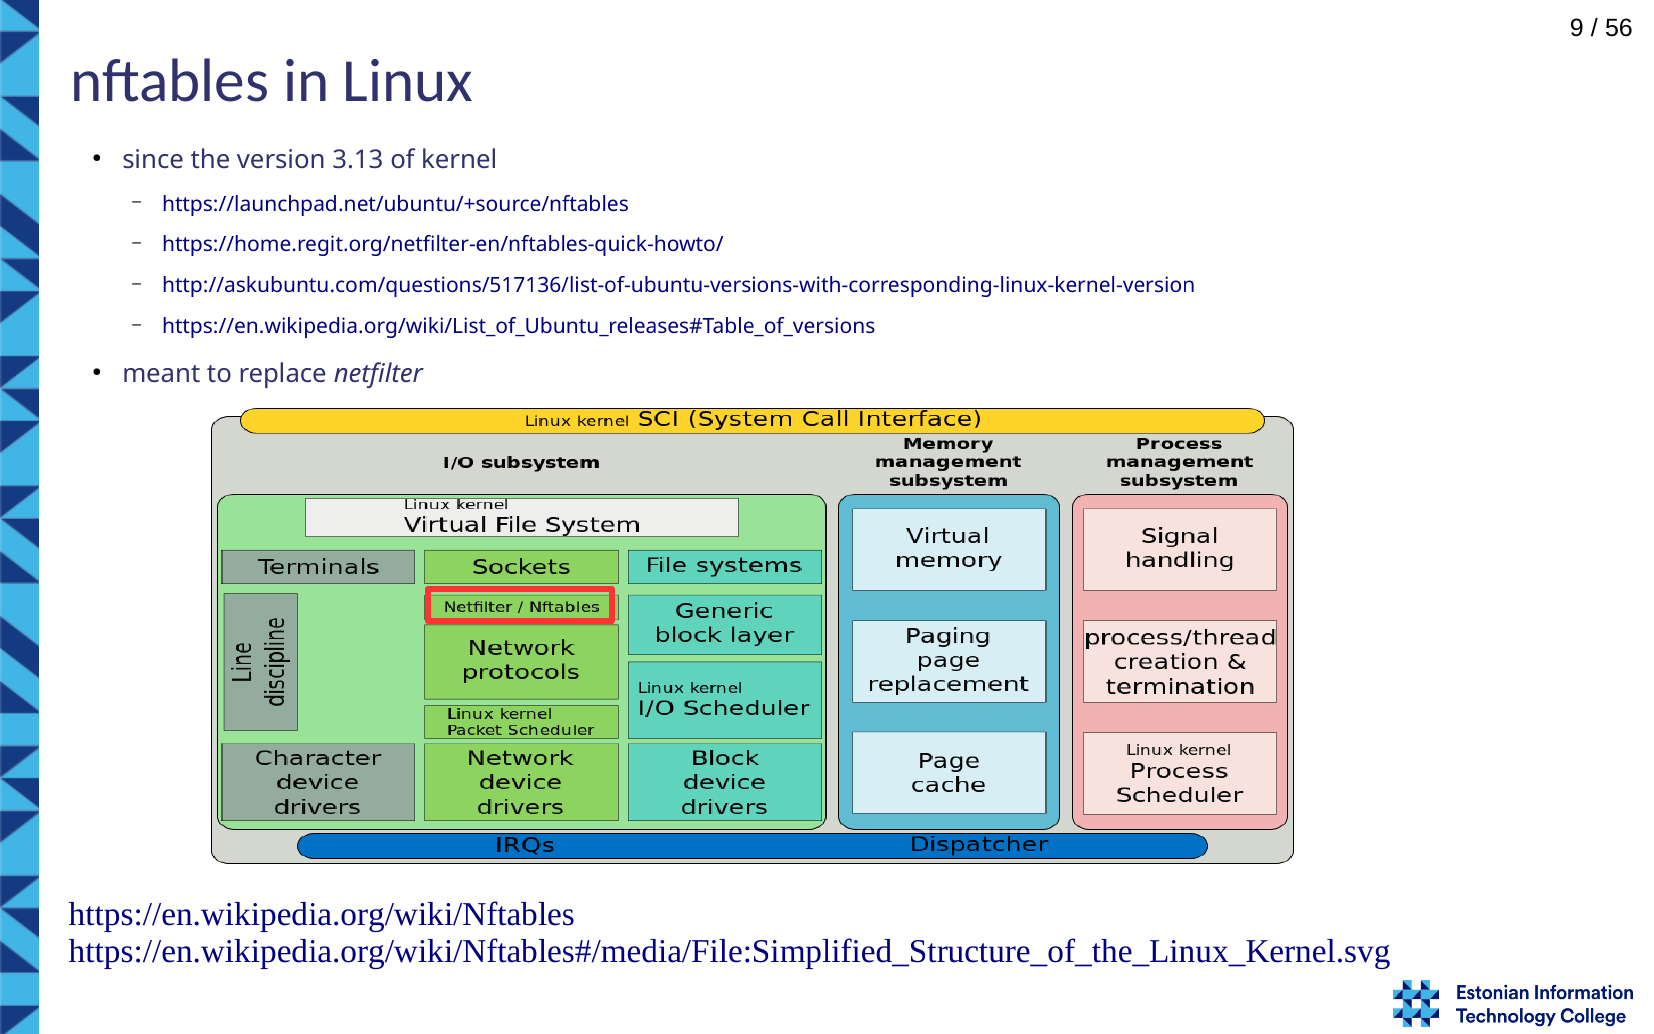

# nftables in Linux
since the version 3.13 of kernel
https://launchpad.net/ubuntu/+source/nftables
https://home.regit.org/netfilter-en/nftables-quick-howto/
http://askubuntu.com/questions/517136/list-of-ubuntu-versions-with-corresponding-linux-kernel-version
https://en.wikipedia.org/wiki/List_of_Ubuntu_releases#Table_of_versions
meant to replace netfilter
https://en.wikipedia.org/wiki/Nftables
https://en.wikipedia.org/wiki/Nftables#/media/File:Simplified_Structure_of_the_Linux_Kernel.svg